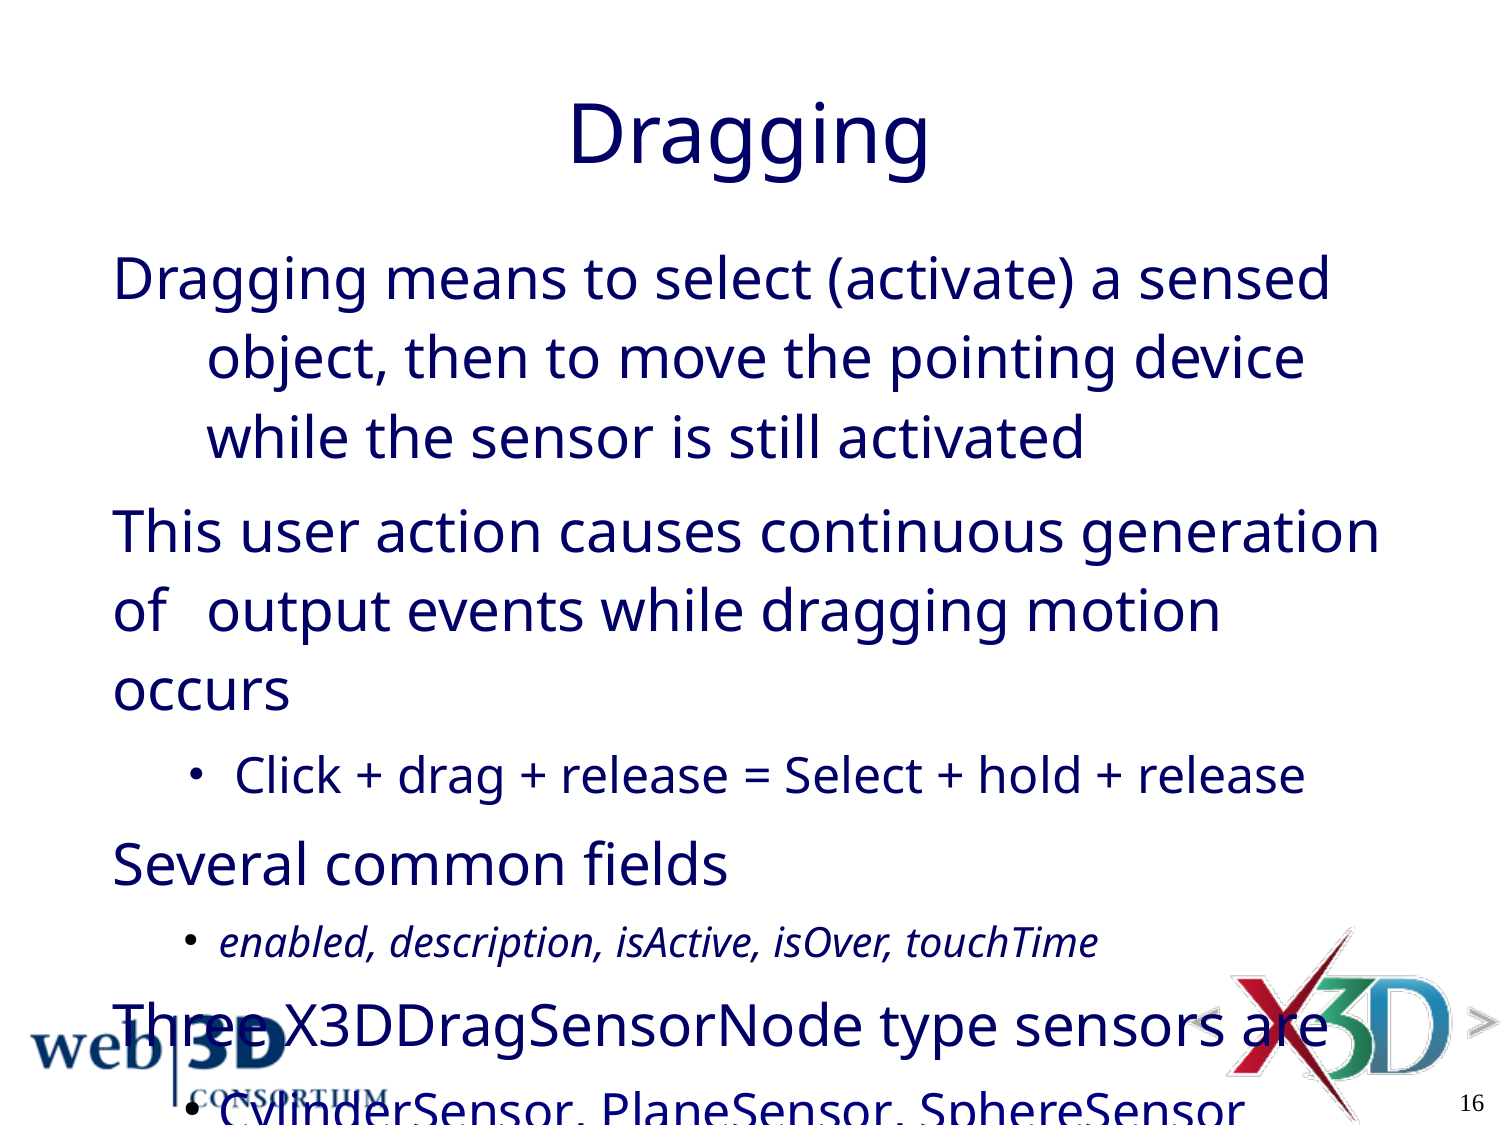

# Dragging
Dragging means to select (activate) a sensed 	object, then to move the pointing device 	while the sensor is still activated
This user action causes continuous generation of 	output events while dragging motion occurs
Click + drag + release = Select + hold + release
Several common fields
enabled, description, isActive, isOver, touchTime
Three X3DDragSensorNode type sensors are
CylinderSensor, PlaneSensor, SphereSensor